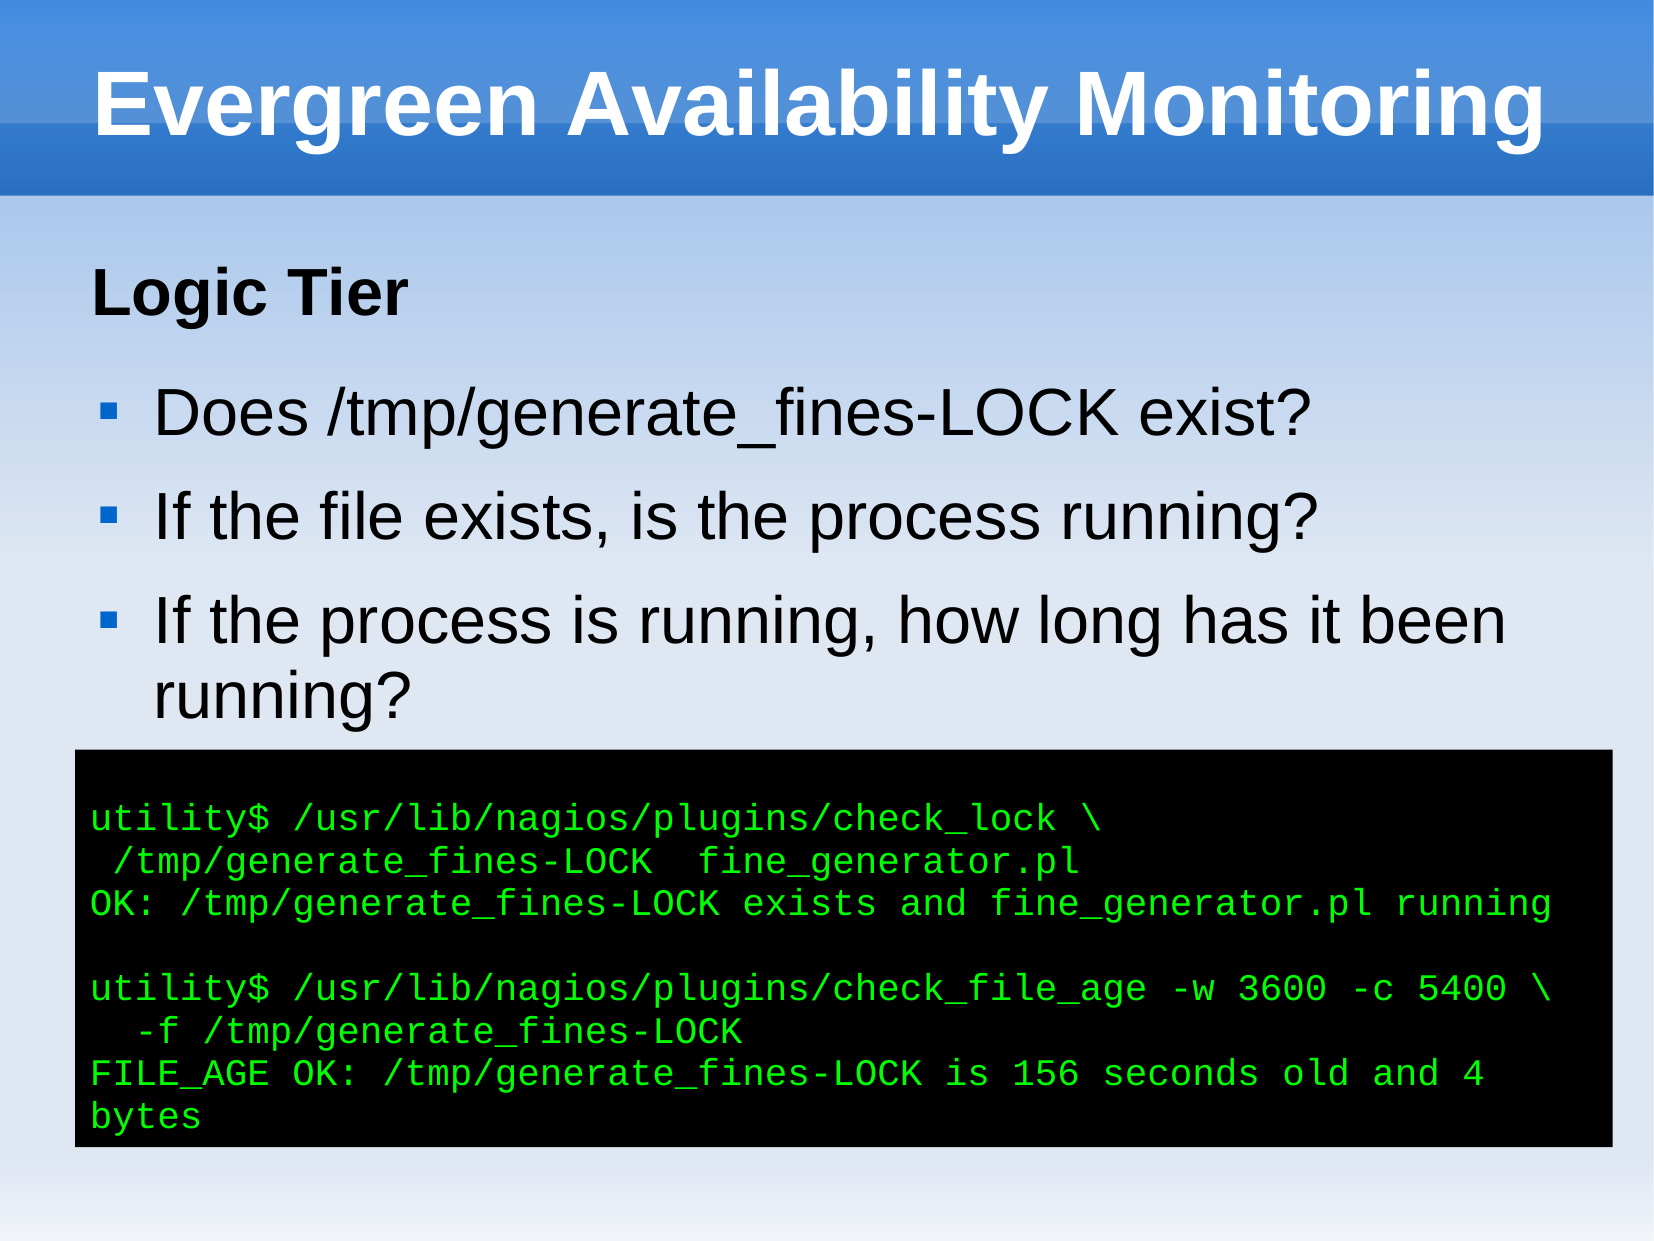

# Evergreen Availability Monitoring
Logic Tier
Does /tmp/generate_fines-LOCK exist?
If the file exists, is the process running?
If the process is running, how long has it been running?
utility$ /usr/lib/nagios/plugins/check_lock \
 /tmp/generate_fines-LOCK fine_generator.pl
OK: /tmp/generate_fines-LOCK exists and fine_generator.pl running
utility$ /usr/lib/nagios/plugins/check_file_age -w 3600 -c 5400 \
 -f /tmp/generate_fines-LOCK
FILE_AGE OK: /tmp/generate_fines-LOCK is 156 seconds old and 4 bytes